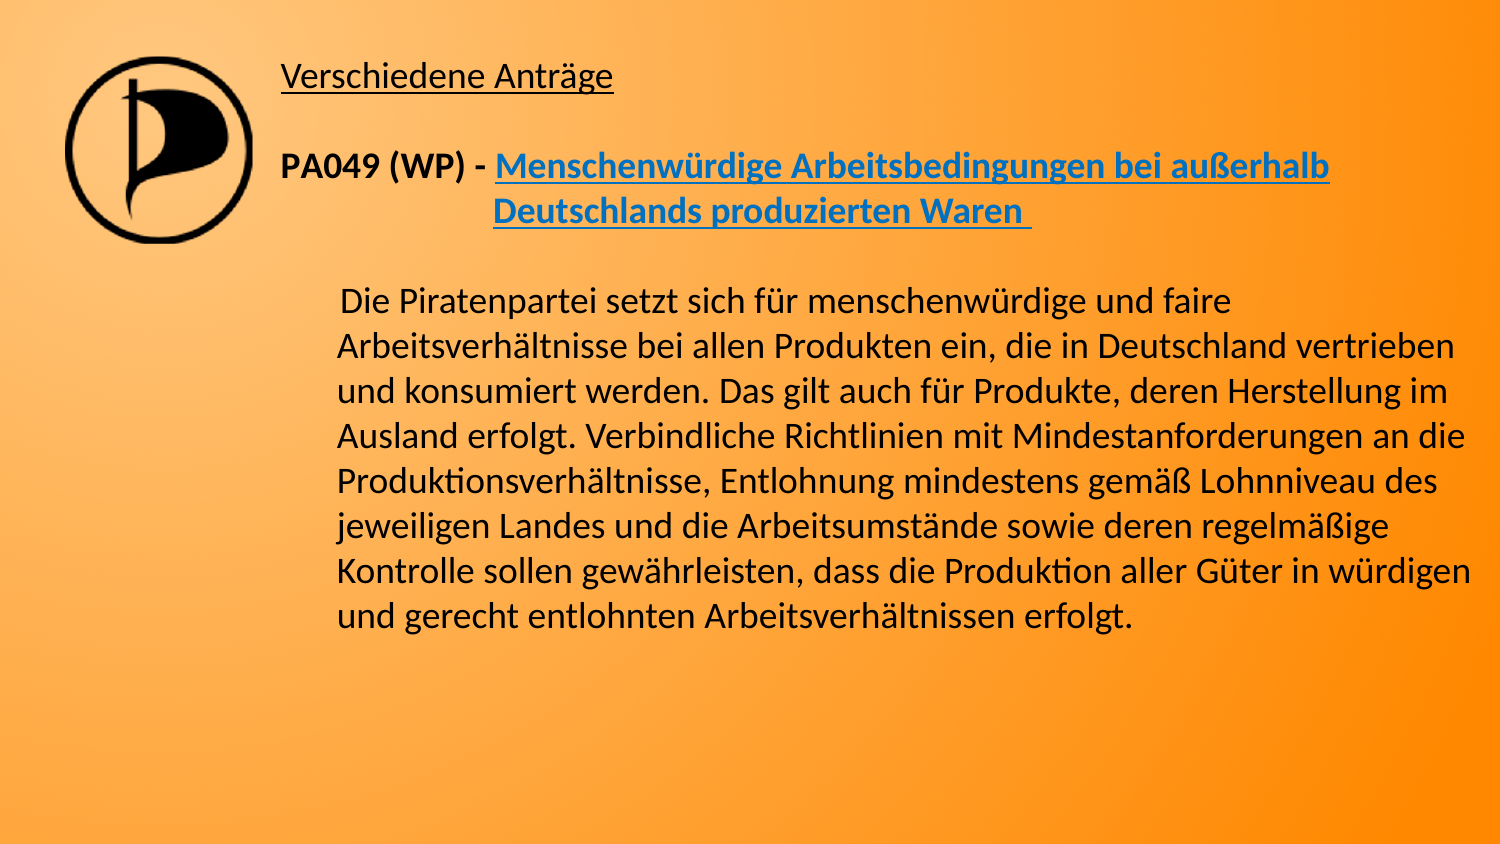

Verschiedene Anträge
PA049 (WP) - Menschenwürdige Arbeitsbedingungen bei außerhalb
 Deutschlands produzierten Waren
 Die Piratenpartei setzt sich für menschenwürdige und faire Arbeitsverhältnisse bei allen Produkten ein, die in Deutschland vertrieben und konsumiert werden. Das gilt auch für Produkte, deren Herstellung im Ausland erfolgt. Verbindliche Richtlinien mit Mindestanforderungen an die Produktionsverhältnisse, Entlohnung mindestens gemäß Lohnniveau des jeweiligen Landes und die Arbeitsumstände sowie deren regelmäßige Kontrolle sollen gewährleisten, dass die Produktion aller Güter in würdigen und gerecht entlohnten Arbeitsverhältnissen erfolgt.